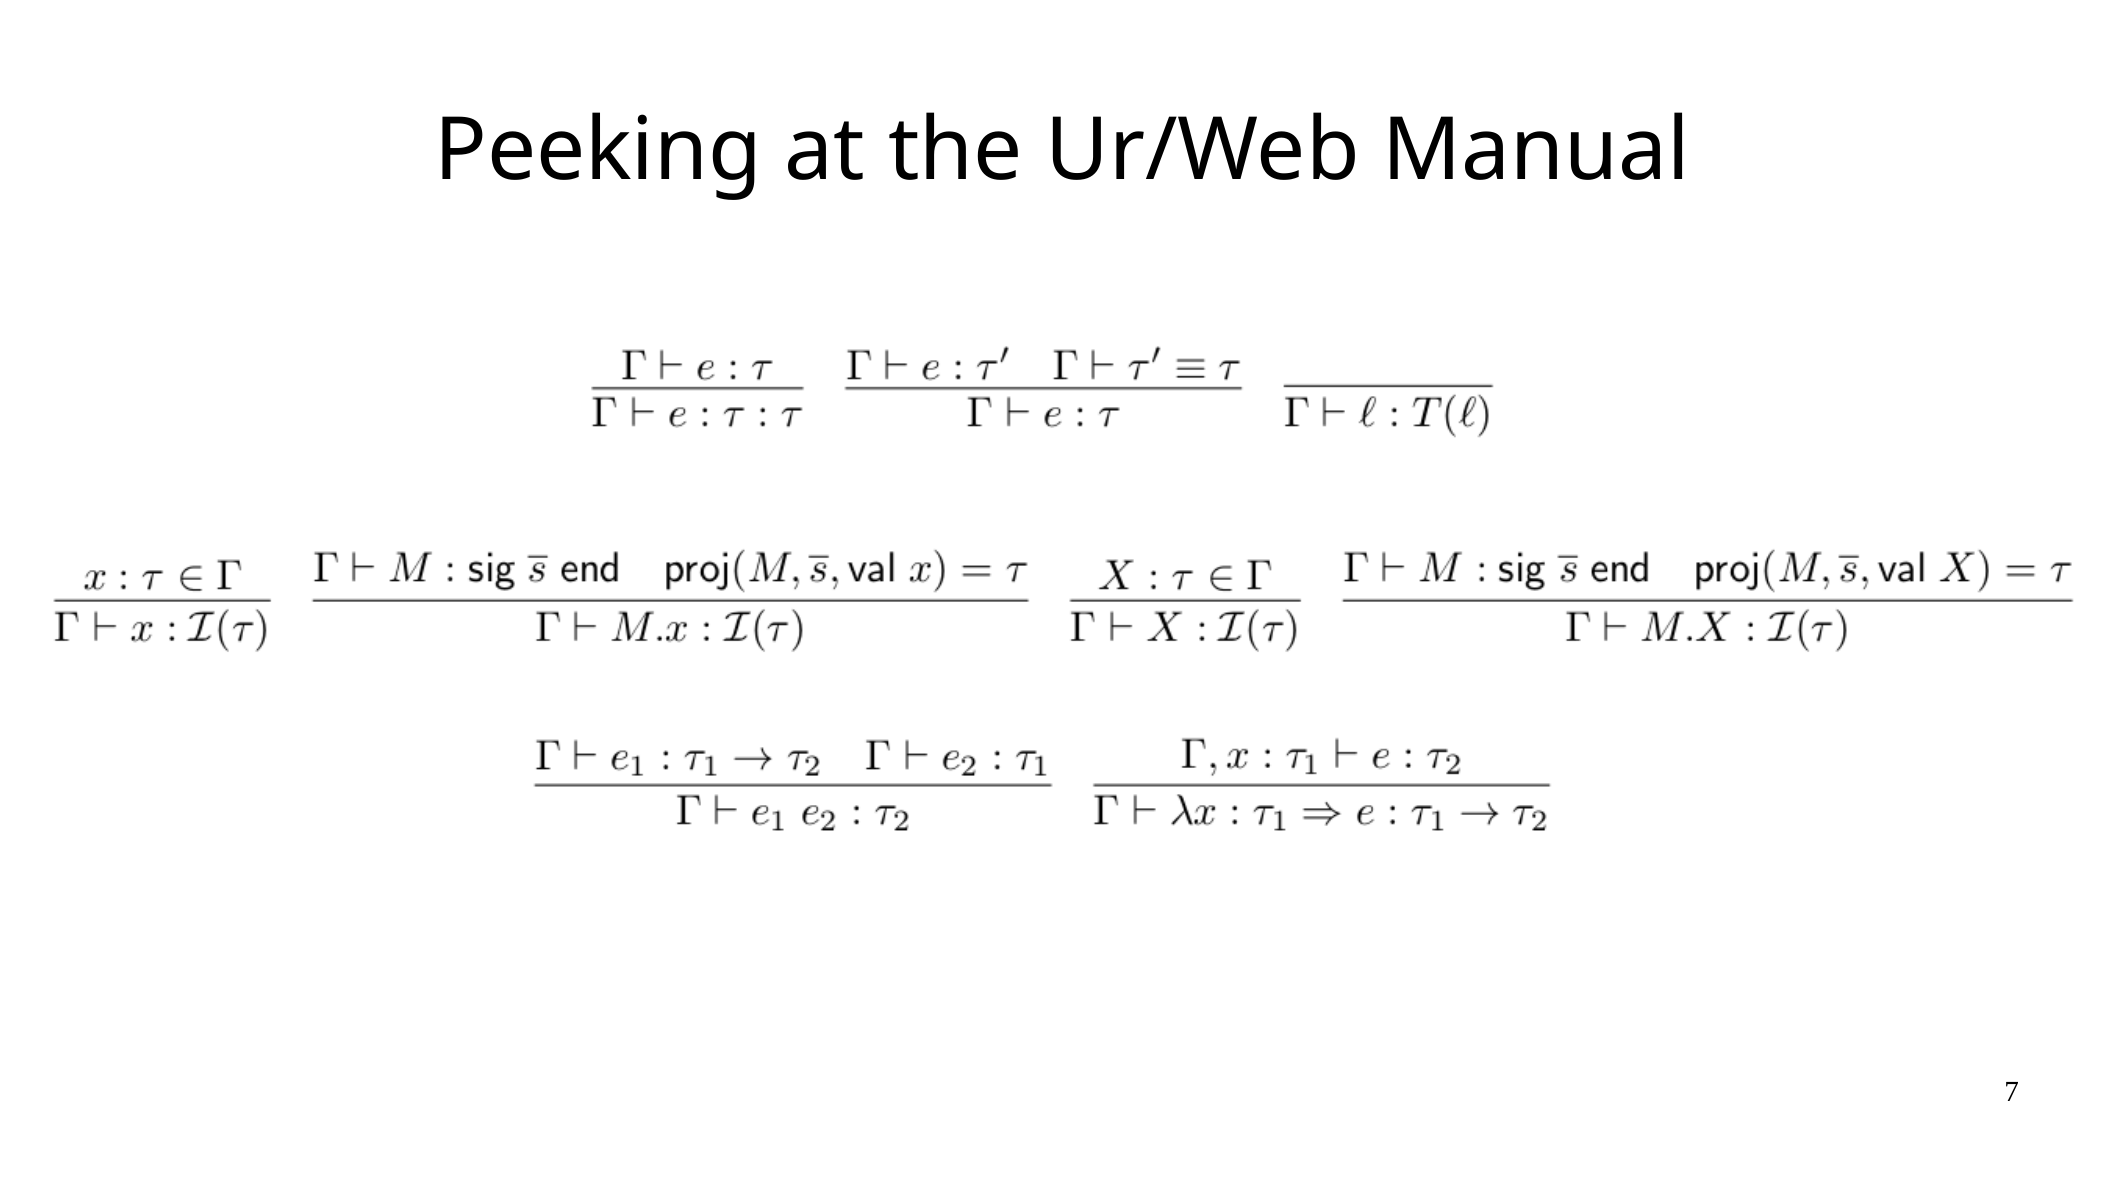

# Peeking at the Ur/Web Manual
7